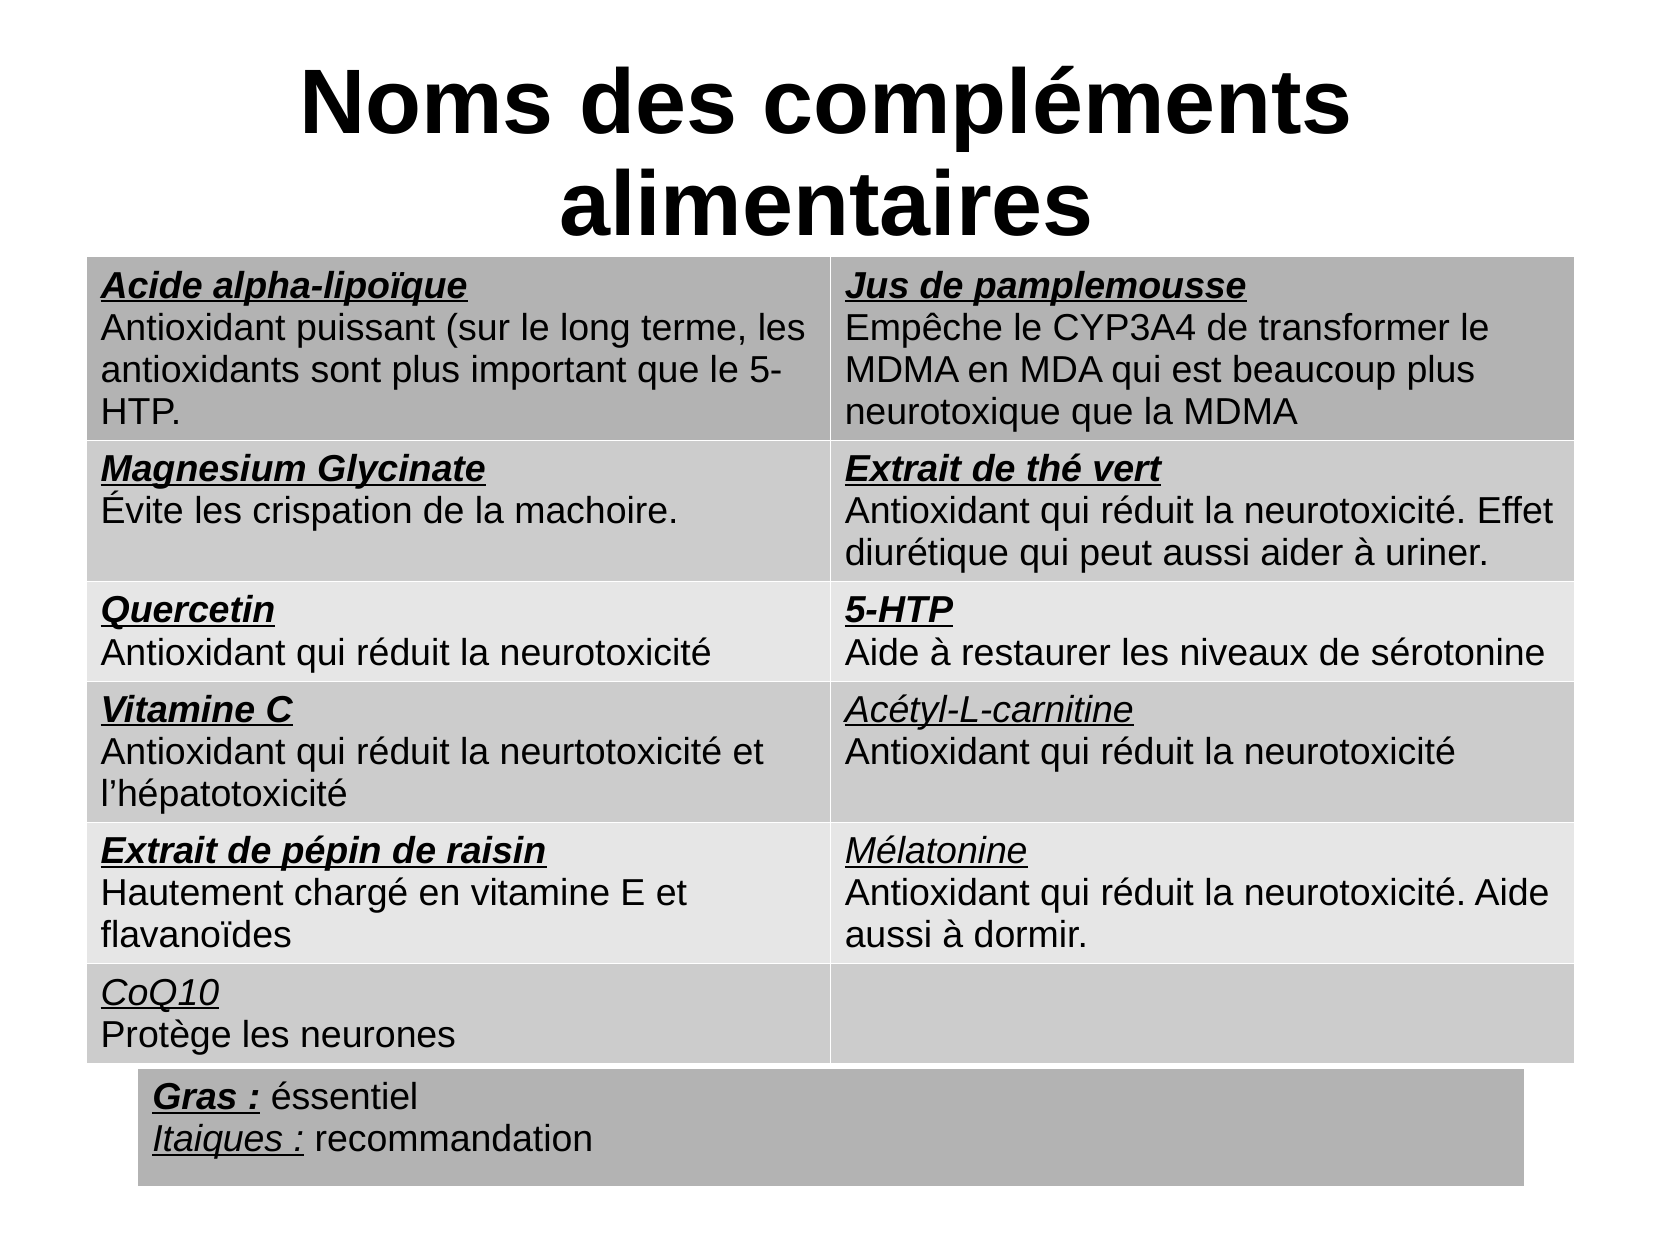

# Noms des compléments alimentaires
| Acide alpha-lipoïque Antioxidant puissant (sur le long terme, les antioxidants sont plus important que le 5-HTP. | Jus de pamplemousse Empêche le CYP3A4 de transformer le MDMA en MDA qui est beaucoup plus neurotoxique que la MDMA |
| --- | --- |
| Magnesium Glycinate Évite les crispation de la machoire. | Extrait de thé vert Antioxidant qui réduit la neurotoxicité. Effet diurétique qui peut aussi aider à uriner. |
| Quercetin Antioxidant qui réduit la neurotoxicité | 5-HTP Aide à restaurer les niveaux de sérotonine |
| Vitamine C Antioxidant qui réduit la neurtotoxicité et l’hépatotoxicité | Acétyl-L-carnitine Antioxidant qui réduit la neurotoxicité |
| Extrait de pépin de raisin Hautement chargé en vitamine E et flavanoïdes | Mélatonine Antioxidant qui réduit la neurotoxicité. Aide aussi à dormir. |
| CoQ10 Protège les neurones | |
| Gras : éssentiel Itaiques : recommandation |
| --- |